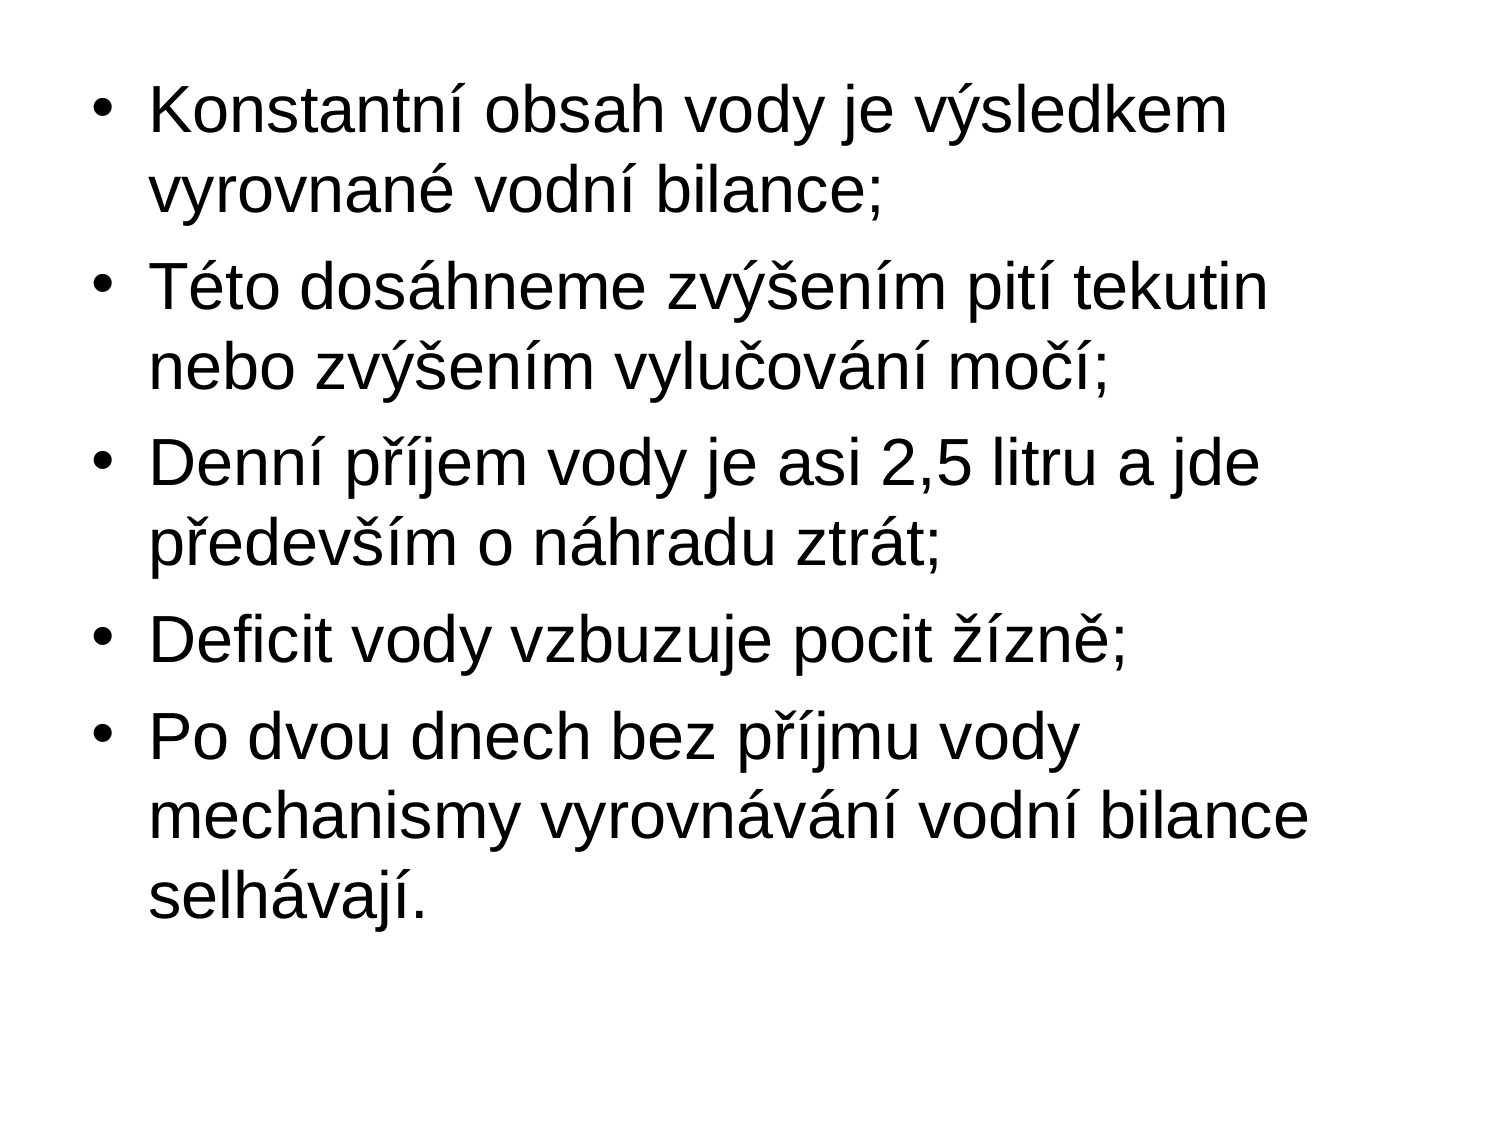

# Konstantní obsah vody je výsledkem vyrovnané vodní bilance;
Této dosáhneme zvýšením pití tekutin nebo zvýšením vylučování močí;
Denní příjem vody je asi 2,5 litru a jde především o náhradu ztrát;
Deficit vody vzbuzuje pocit žízně;
Po dvou dnech bez příjmu vody mechanismy vyrovnávání vodní bilance selhávají.